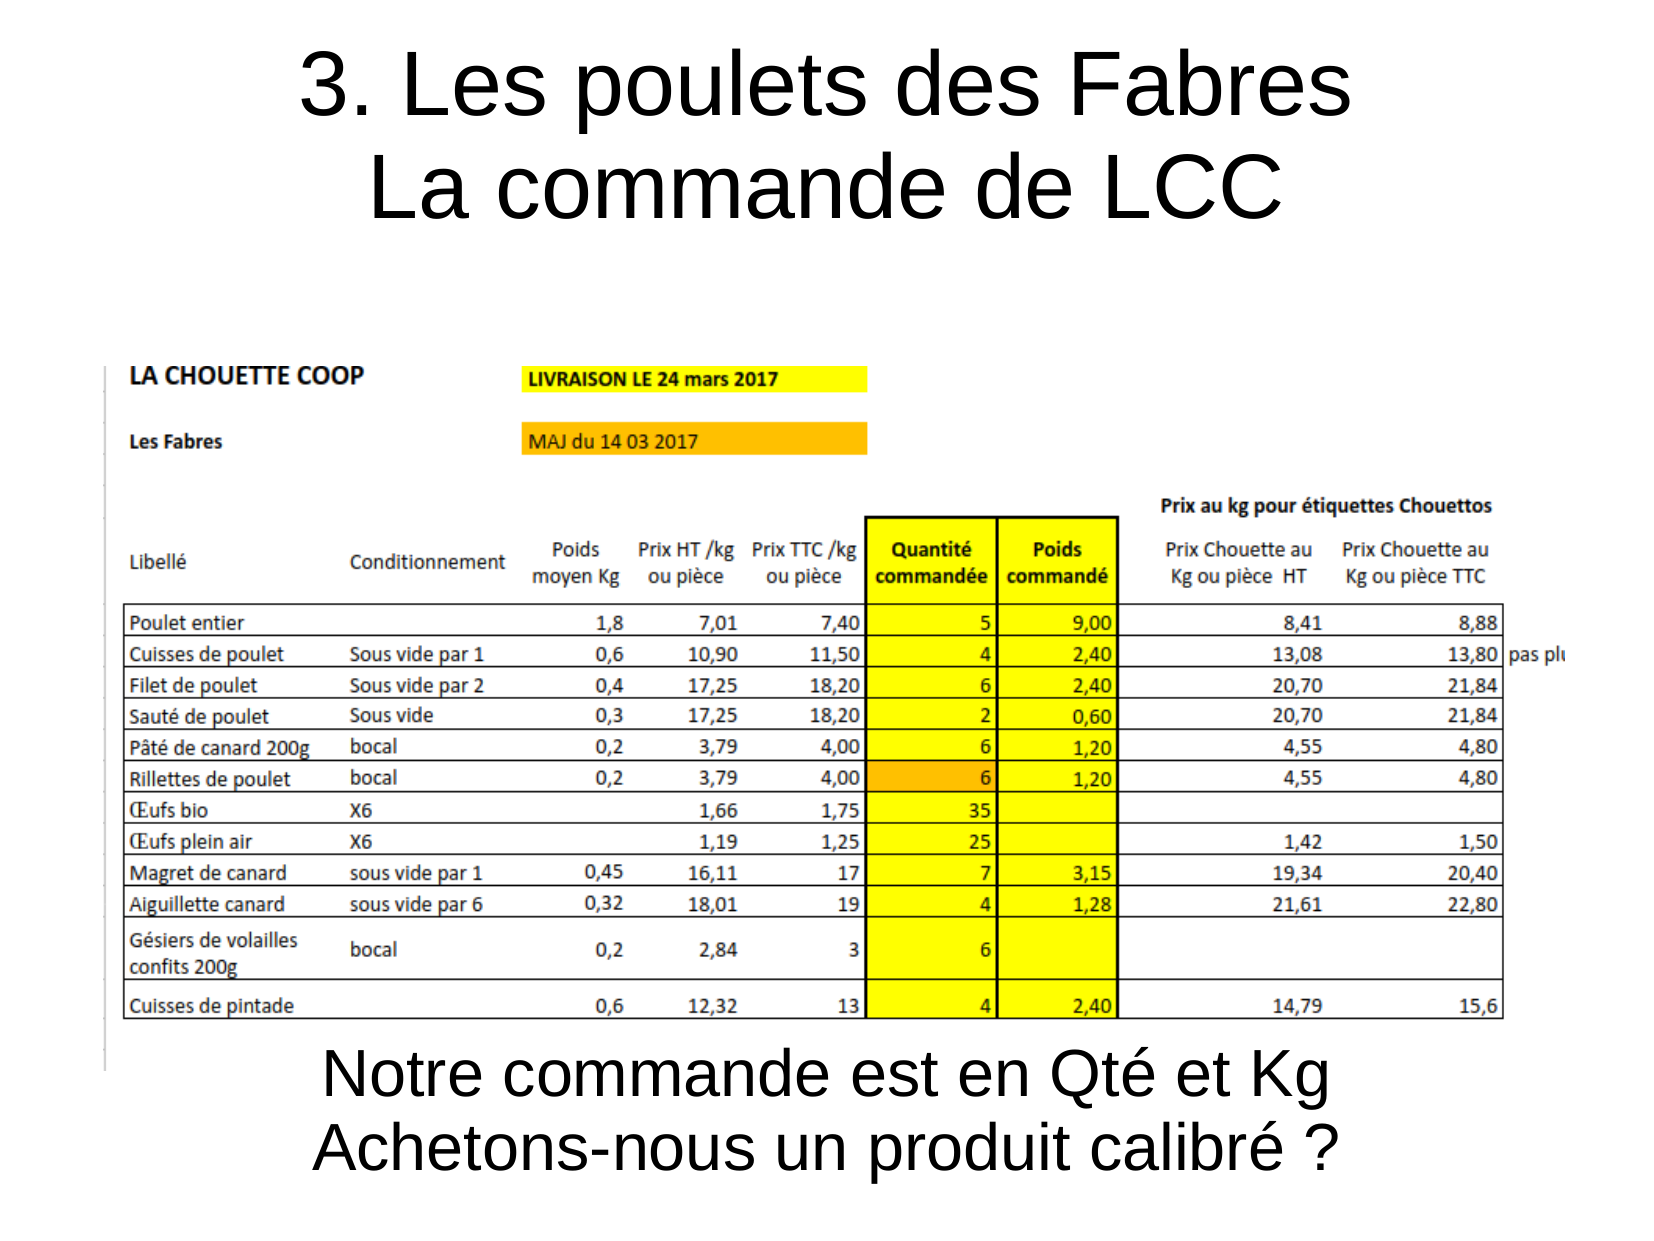

# 3. Les poulets des Fabres La commande de LCC
Notre commande est en Qté et Kg
Achetons-nous un produit calibré ?